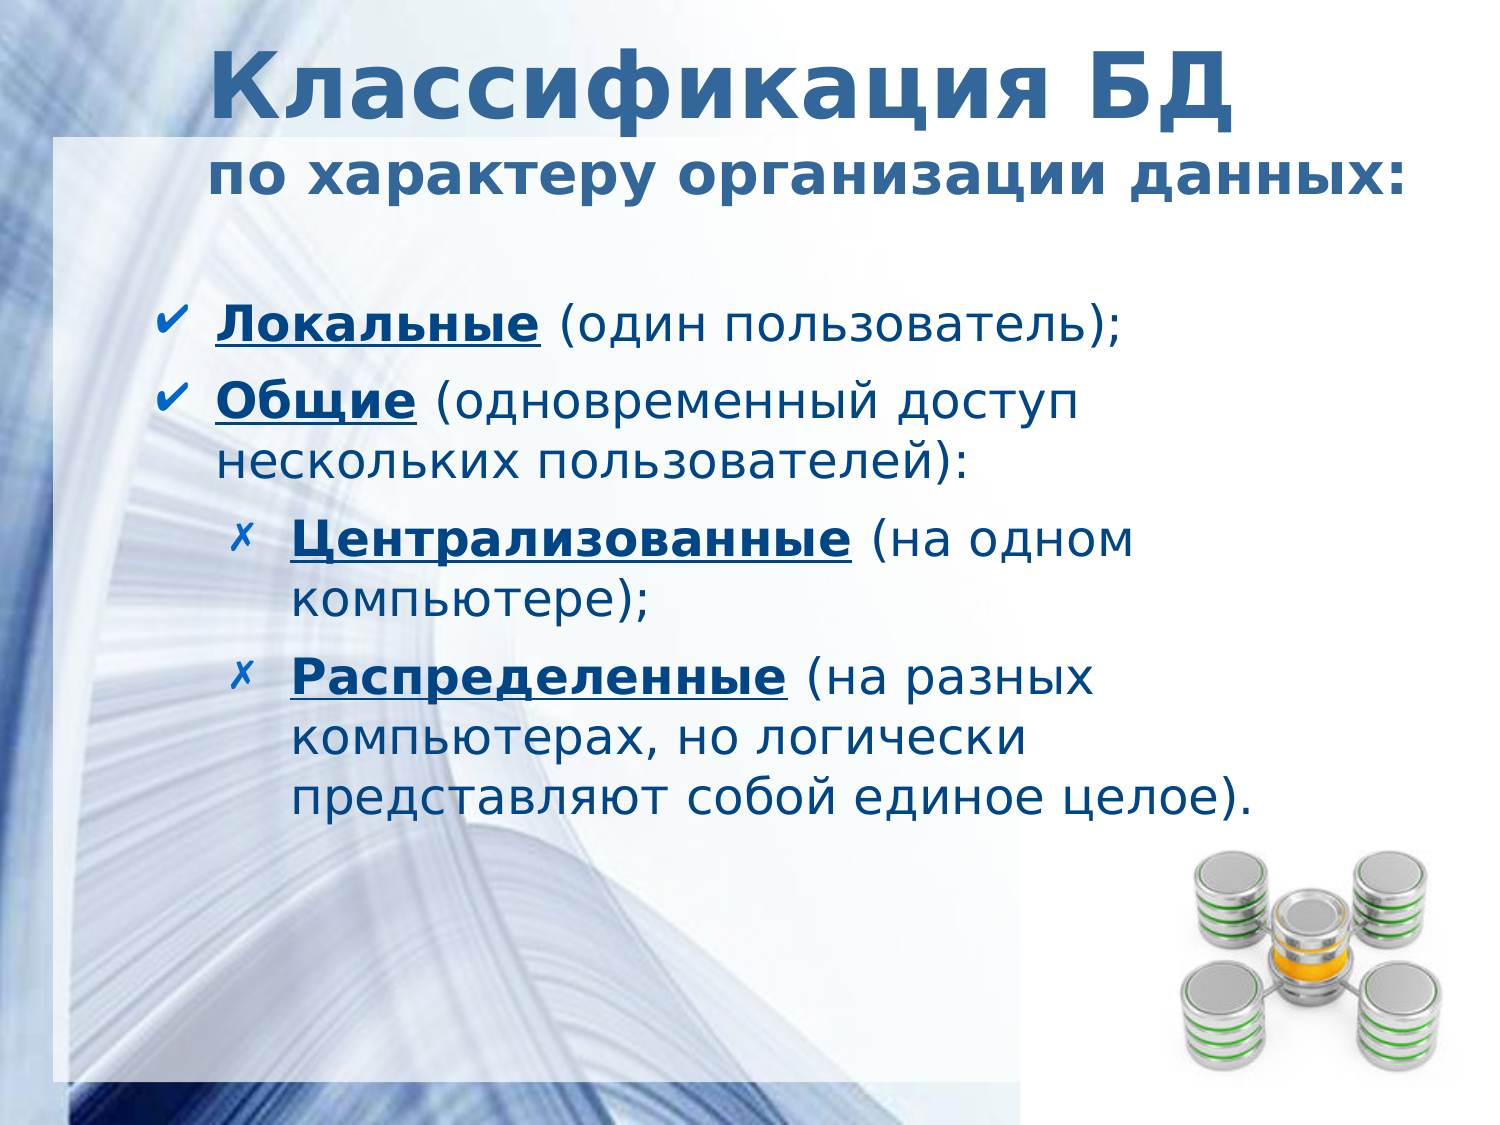

Классификация БД
по характеру организации данных:
Локальные (один пользователь);
Общие (одновременный доступ нескольких пользователей):
Централизованные (на одном компьютере);
Распределенные (на разных компьютерах, но логически представляют собой единое целое).